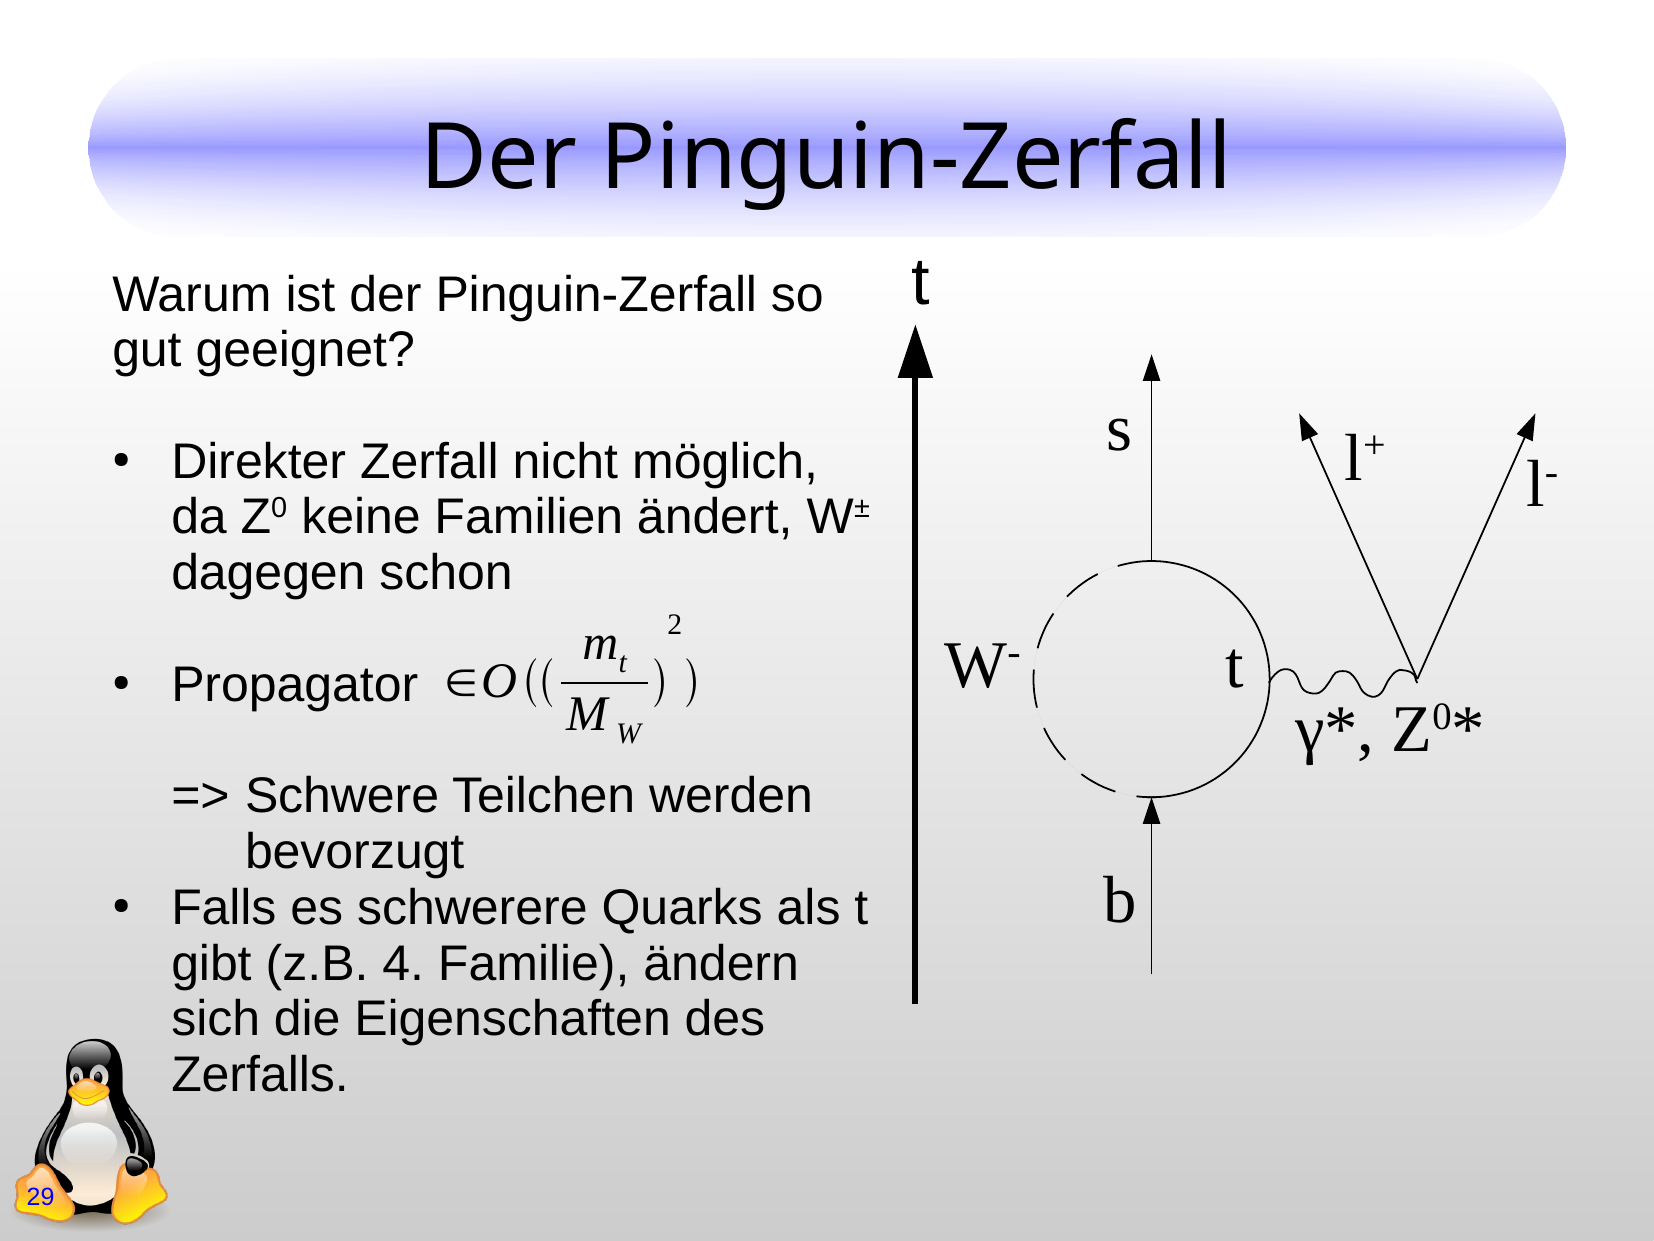

# Der Pinguin-Zerfall
t
Warum ist der Pinguin-Zerfall so gut geeignet?
Direkter Zerfall nicht möglich, da Z0 keine Familien ändert, W± dagegen schon
Propagator
=>	Schwere Teilchen werden 		bevorzugt
Falls es schwerere Quarks als t gibt (z.B. 4. Familie), ändern sich die Eigenschaften des Zerfalls.
s
l+
l-
W-
t
γ*, Z0*
b